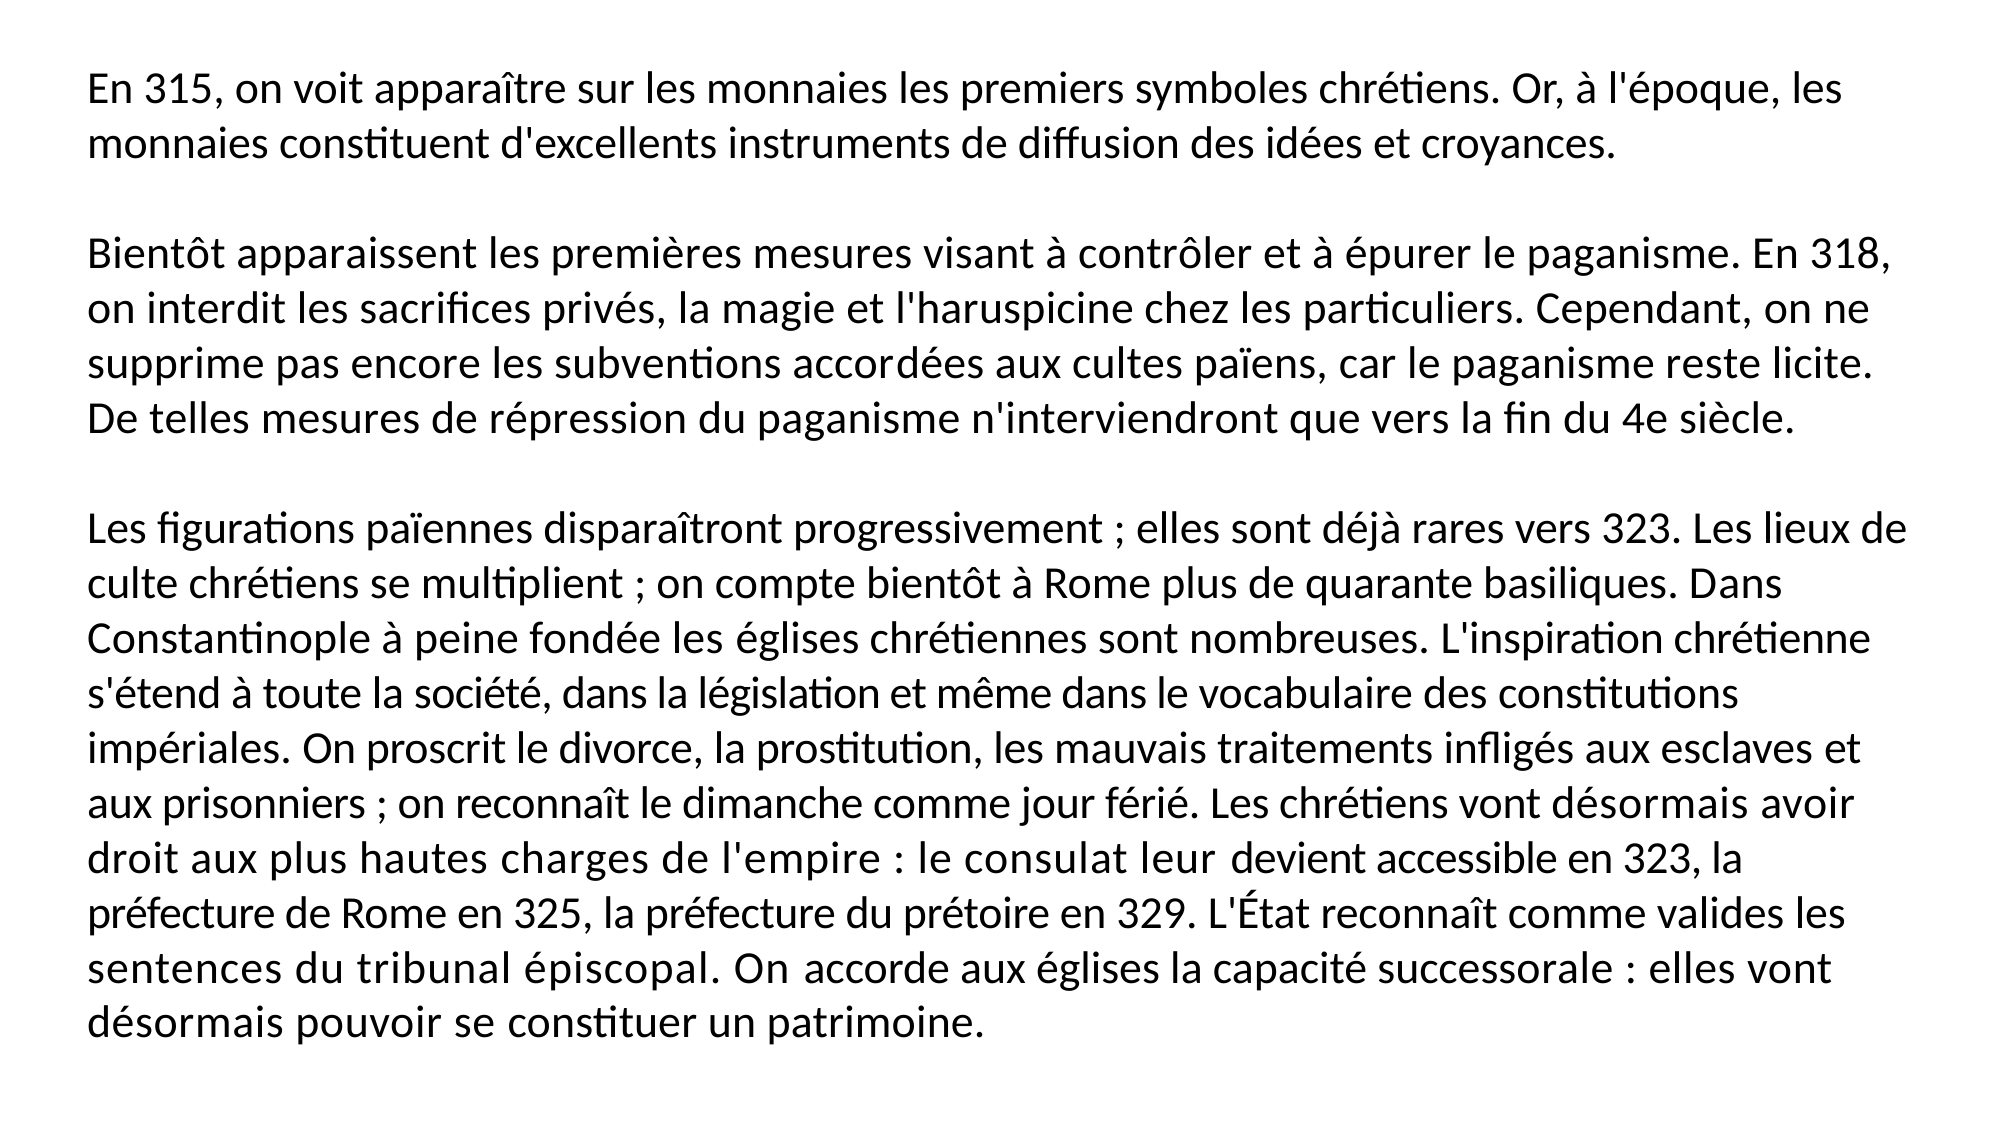

En 315, on voit apparaître sur les monnaies les premiers symboles chrétiens. Or, à l'époque, les monnaies constituent d'excellents instruments de diffusion des idées et croyances.
Bientôt apparaissent les premières mesures visant à contrôler et à épurer le paganisme. En 318, on interdit les sacrifices privés, la magie et l'haruspicine chez les particuliers. Cependant, on ne sup­prime pas encore les subventions accor­dées aux cultes païens, car le paganisme reste licite. De telles mesures de répression du paganisme n'interviendront que vers la fin du 4e siècle.
Les figurations païennes disparaîtront progressivement ; elles sont déjà rares vers 323. Les lieux de culte chrétiens se multiplient ; on compte bientôt à Rome plus de quarante basiliques. Dans Constantinople à peine fondée les églises chrétiennes sont nombreuses. L'inspiration chrétienne s'étend à toute la société, dans la législation et même dans le vocabulaire des constitutions impériales. On proscrit le divorce, la prostitution, les mauvais traitements infligés aux esclaves et aux prisonniers ; on reconnaît le diman­che comme jour férié. Les chrétiens vont désormais avoir droit aux plus hautes charges de l'empire : le consulat leur devient accessible en 323, la préfecture de Rome en 325, la préfecture du prétoire en 329. L'État reconnaît comme valides les sentences du tribunal épiscopal. On accorde aux églises la capacité successo­rale : elles vont désormais pouvoir se constituer un patrimoine.